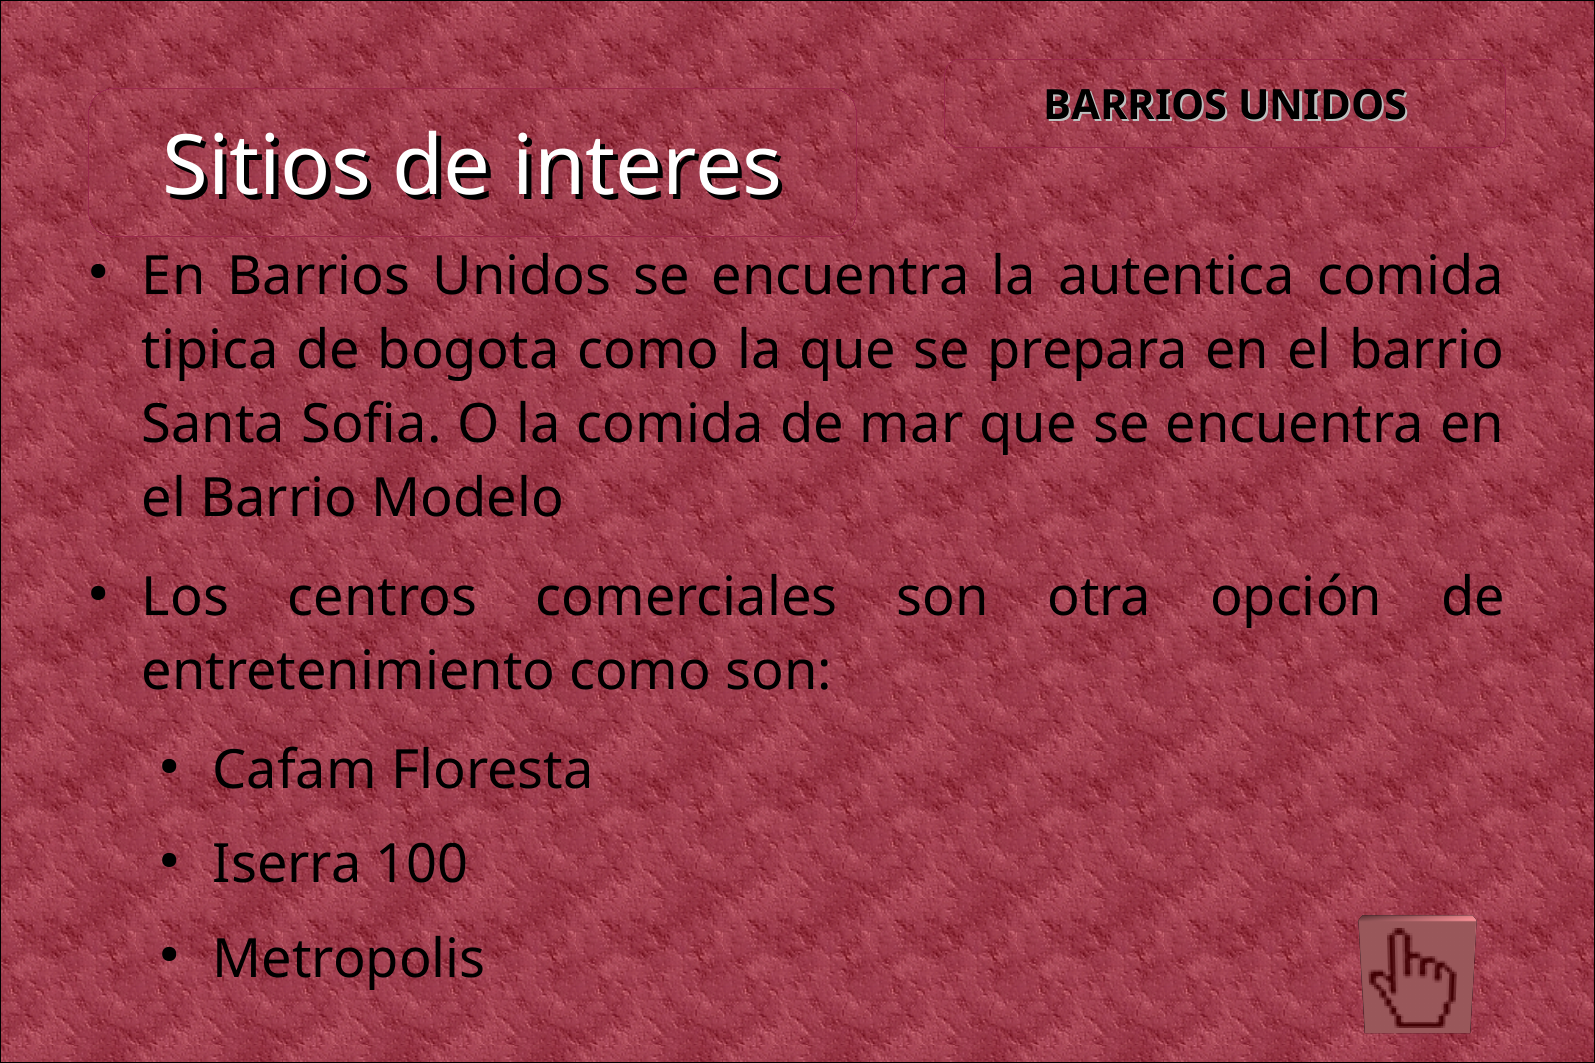

BARRIOS UNIDOS
Sitios de interes
# En Barrios Unidos se encuentra la autentica comida tipica de bogota como la que se prepara en el barrio Santa Sofia. O la comida de mar que se encuentra en el Barrio Modelo
Los centros comerciales son otra opción de entretenimiento como son:
Cafam Floresta
Iserra 100
Metropolis